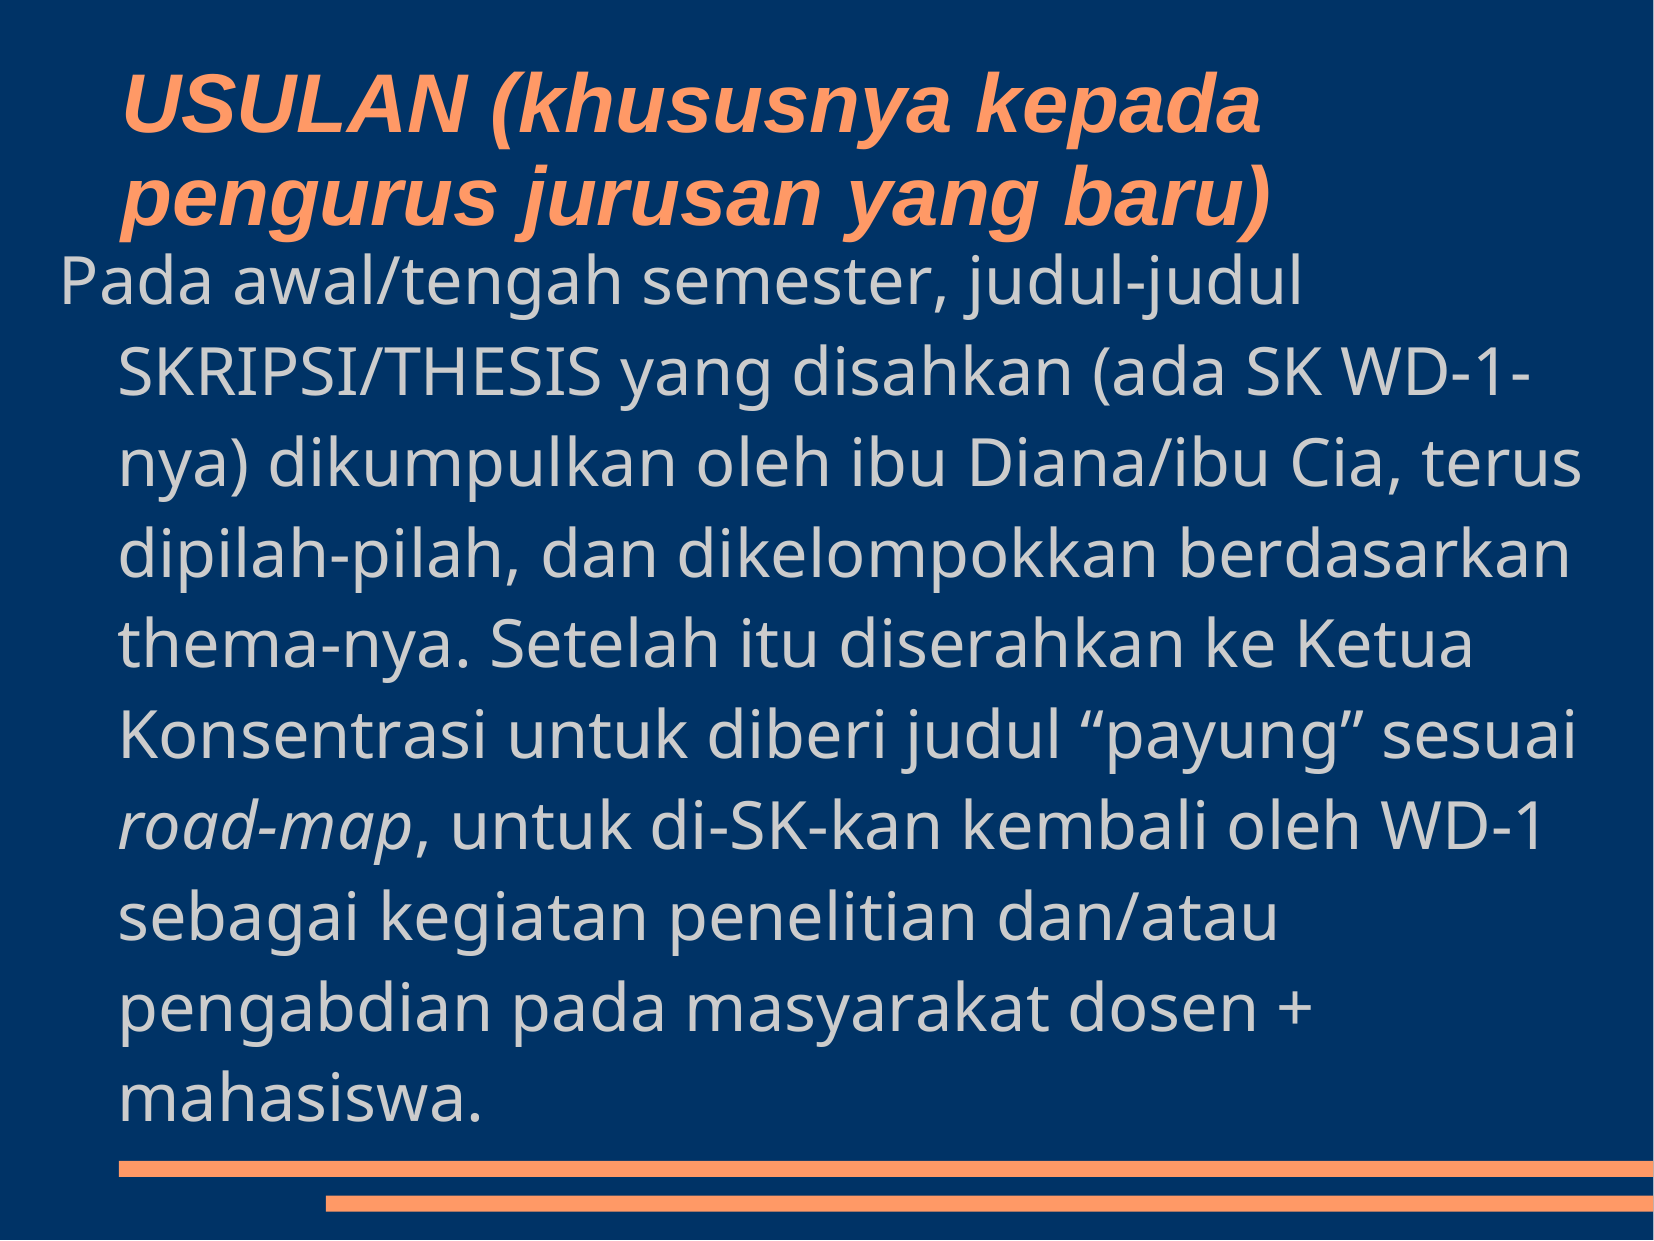

# USULAN (khususnya kepada pengurus jurusan yang baru)
Pada awal/tengah semester, judul-judul SKRIPSI/THESIS yang disahkan (ada SK WD-1-nya) dikumpulkan oleh ibu Diana/ibu Cia, terus dipilah-pilah, dan dikelompokkan berdasarkan thema-nya. Setelah itu diserahkan ke Ketua Konsentrasi untuk diberi judul “payung” sesuai road-map, untuk di-SK-kan kembali oleh WD-1 sebagai kegiatan penelitian dan/atau pengabdian pada masyarakat dosen + mahasiswa.